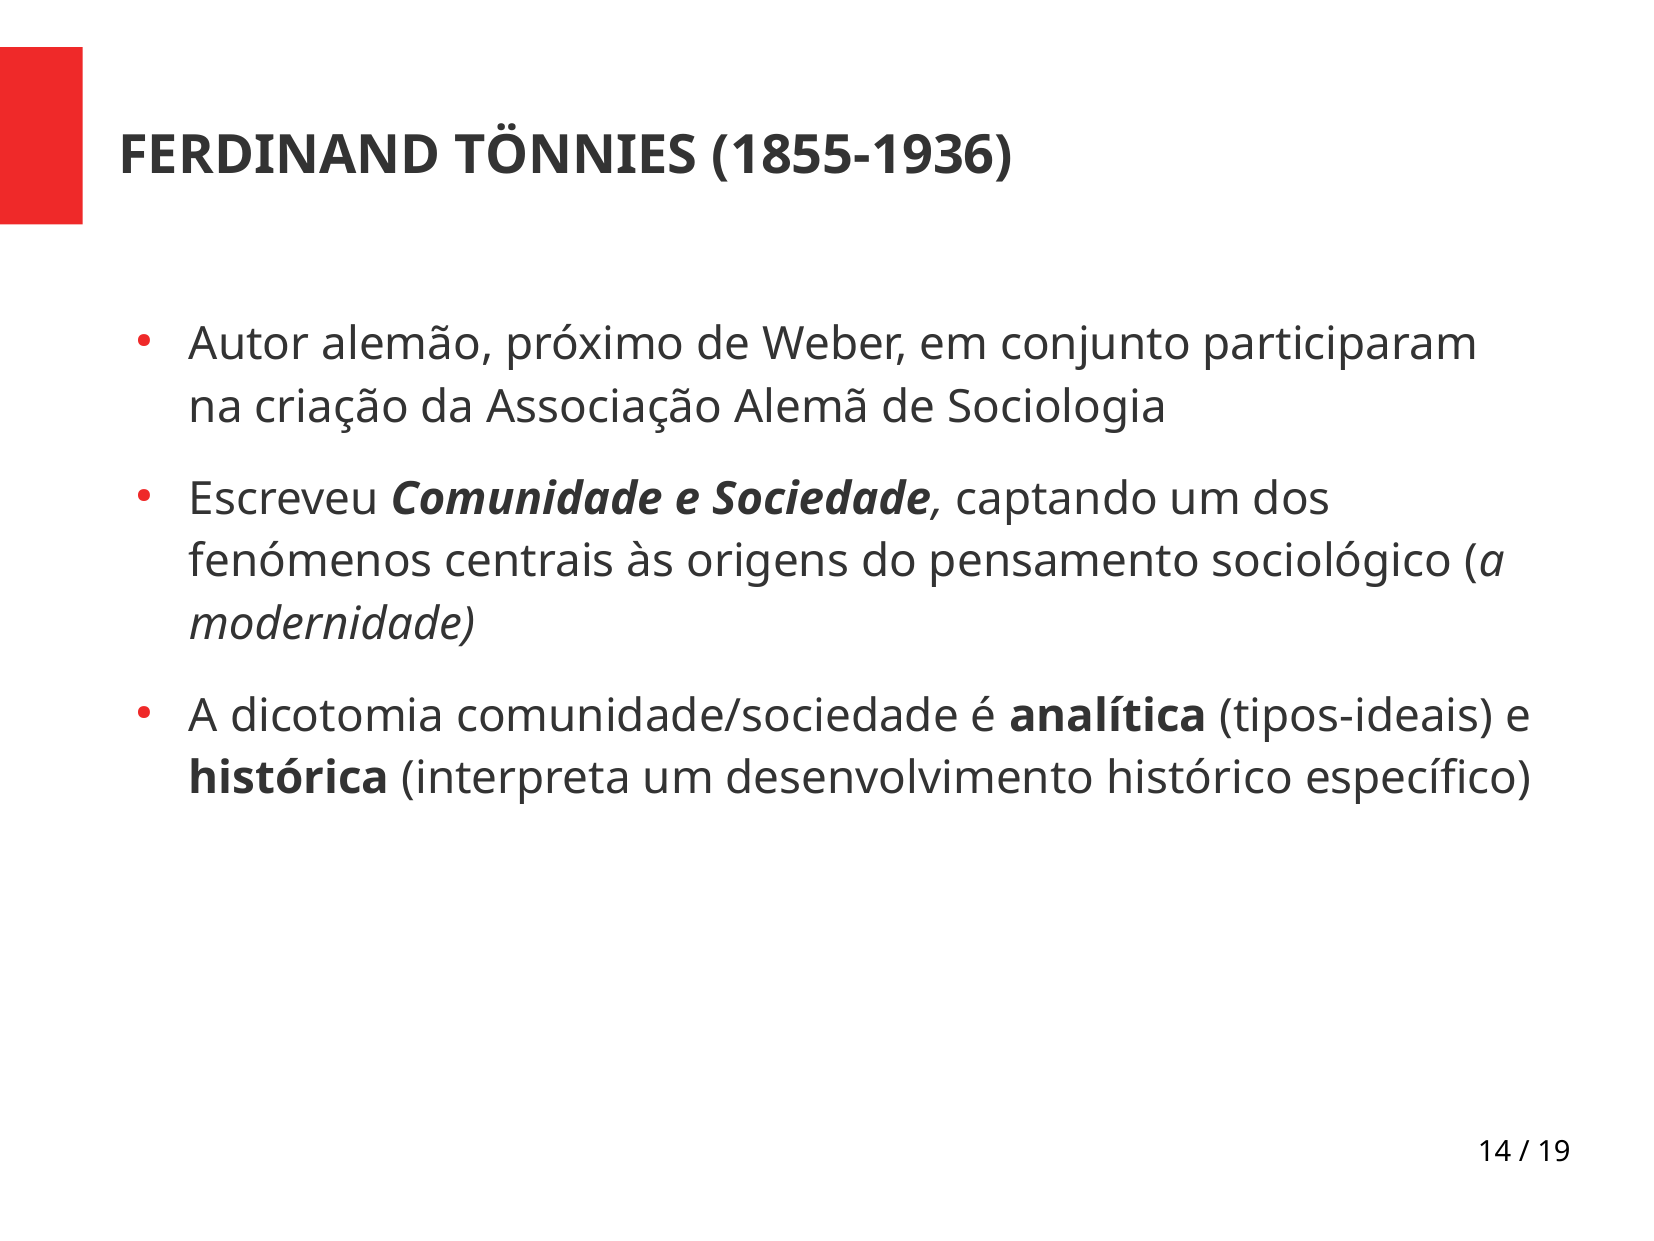

# FERDINAND TÖNNIES (1855-1936)
Autor alemão, próximo de Weber, em conjunto participaram na criação da Associação Alemã de Sociologia
Escreveu Comunidade e Sociedade, captando um dos fenómenos centrais às origens do pensamento sociológico (a modernidade)
A dicotomia comunidade/sociedade é analítica (tipos-ideais) e histórica (interpreta um desenvolvimento histórico específico)
14